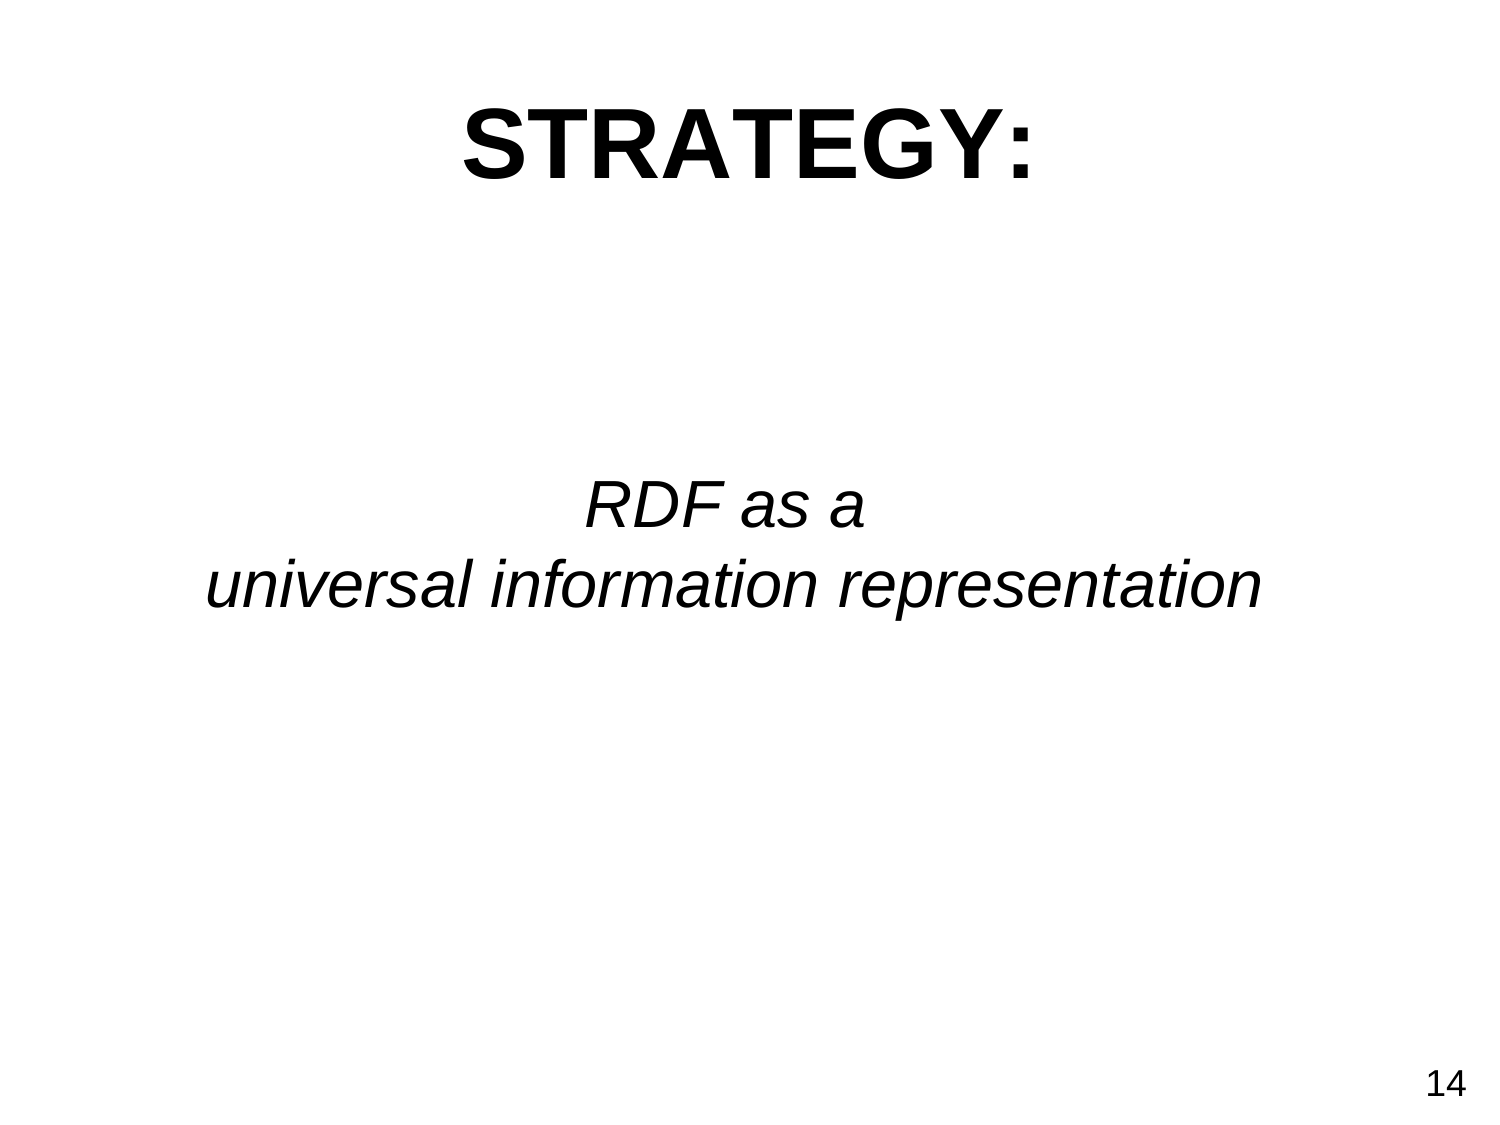

# STRATEGY:
RDF as a
universal information representation
14